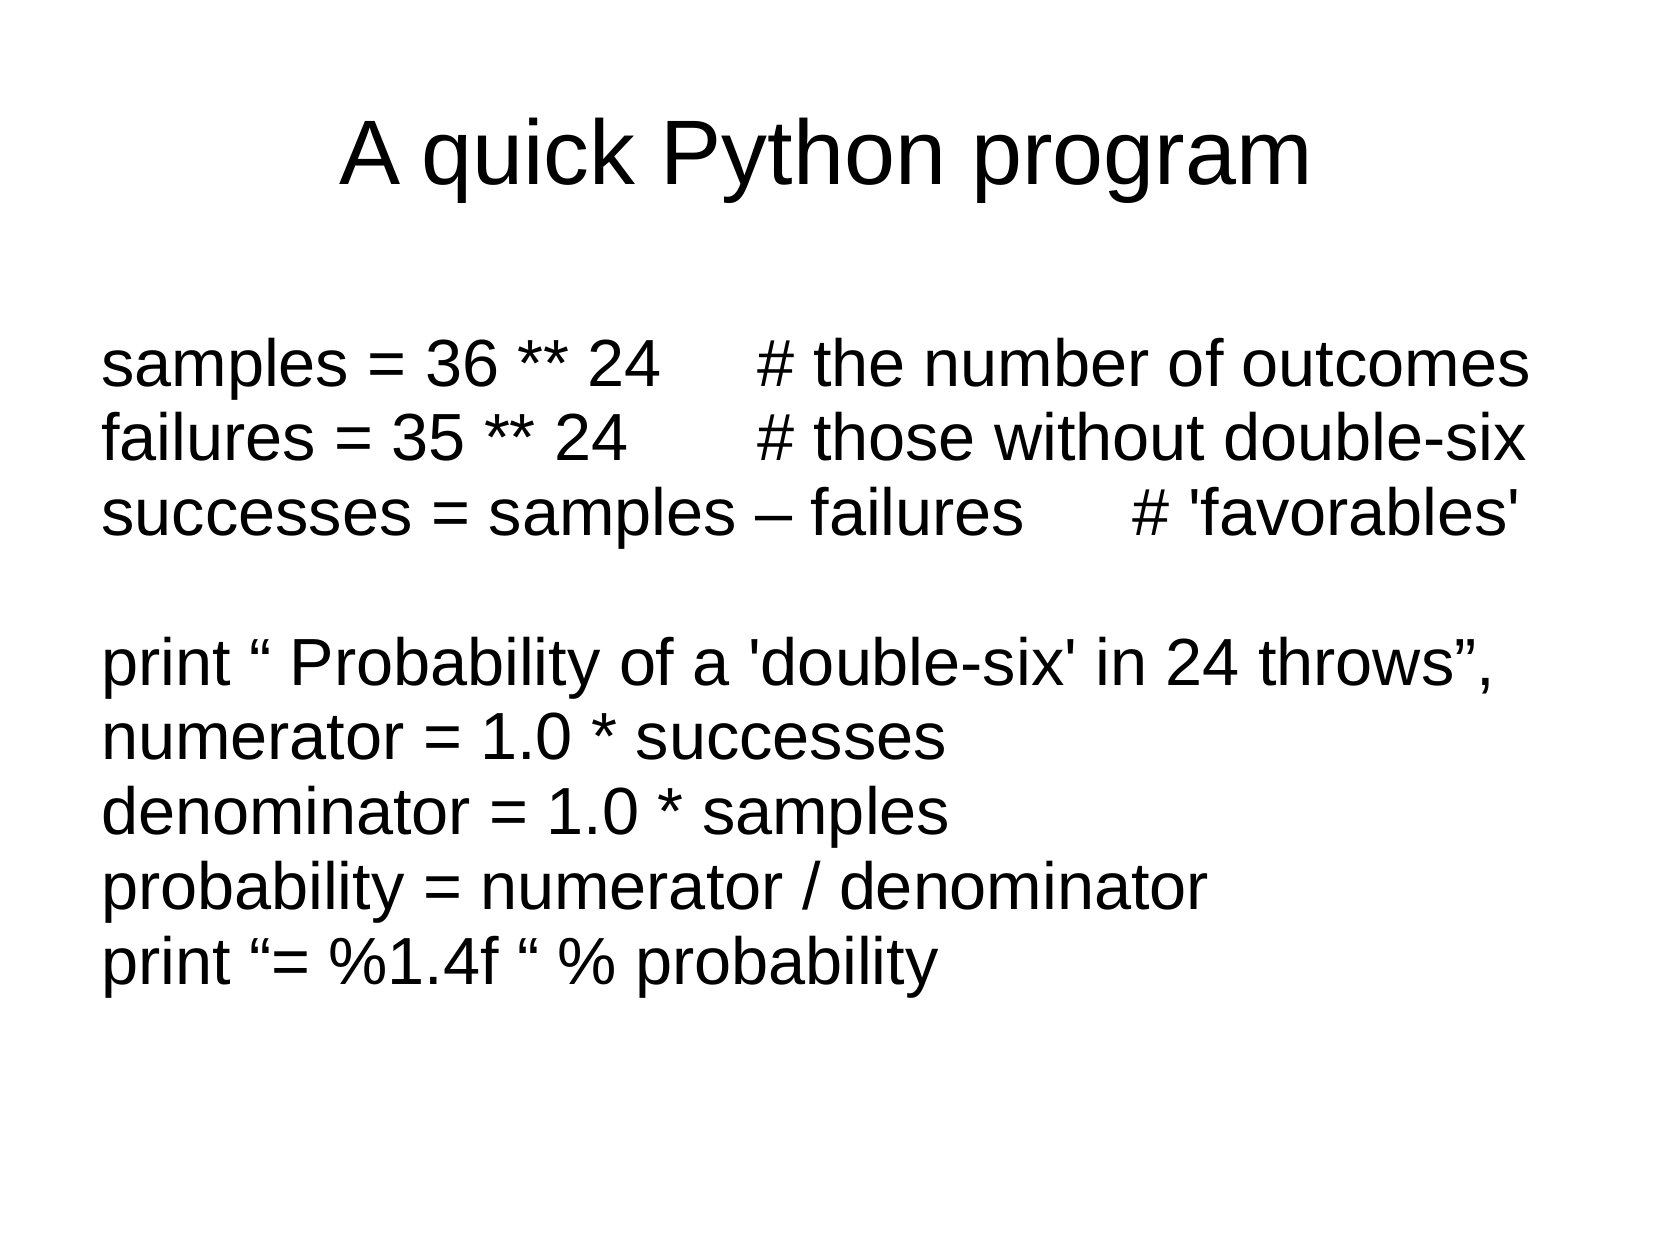

# A quick Python program
 samples = 36 ** 24		# the number of outcomes
 failures = 35 ** 24		# those without double-six
 successes = samples – failures		# 'favorables'
 print “ Probability of a 'double-six' in 24 throws”,
 numerator = 1.0 * successes
 denominator = 1.0 * samples
 probability = numerator / denominator
 print “= %1.4f “ % probability